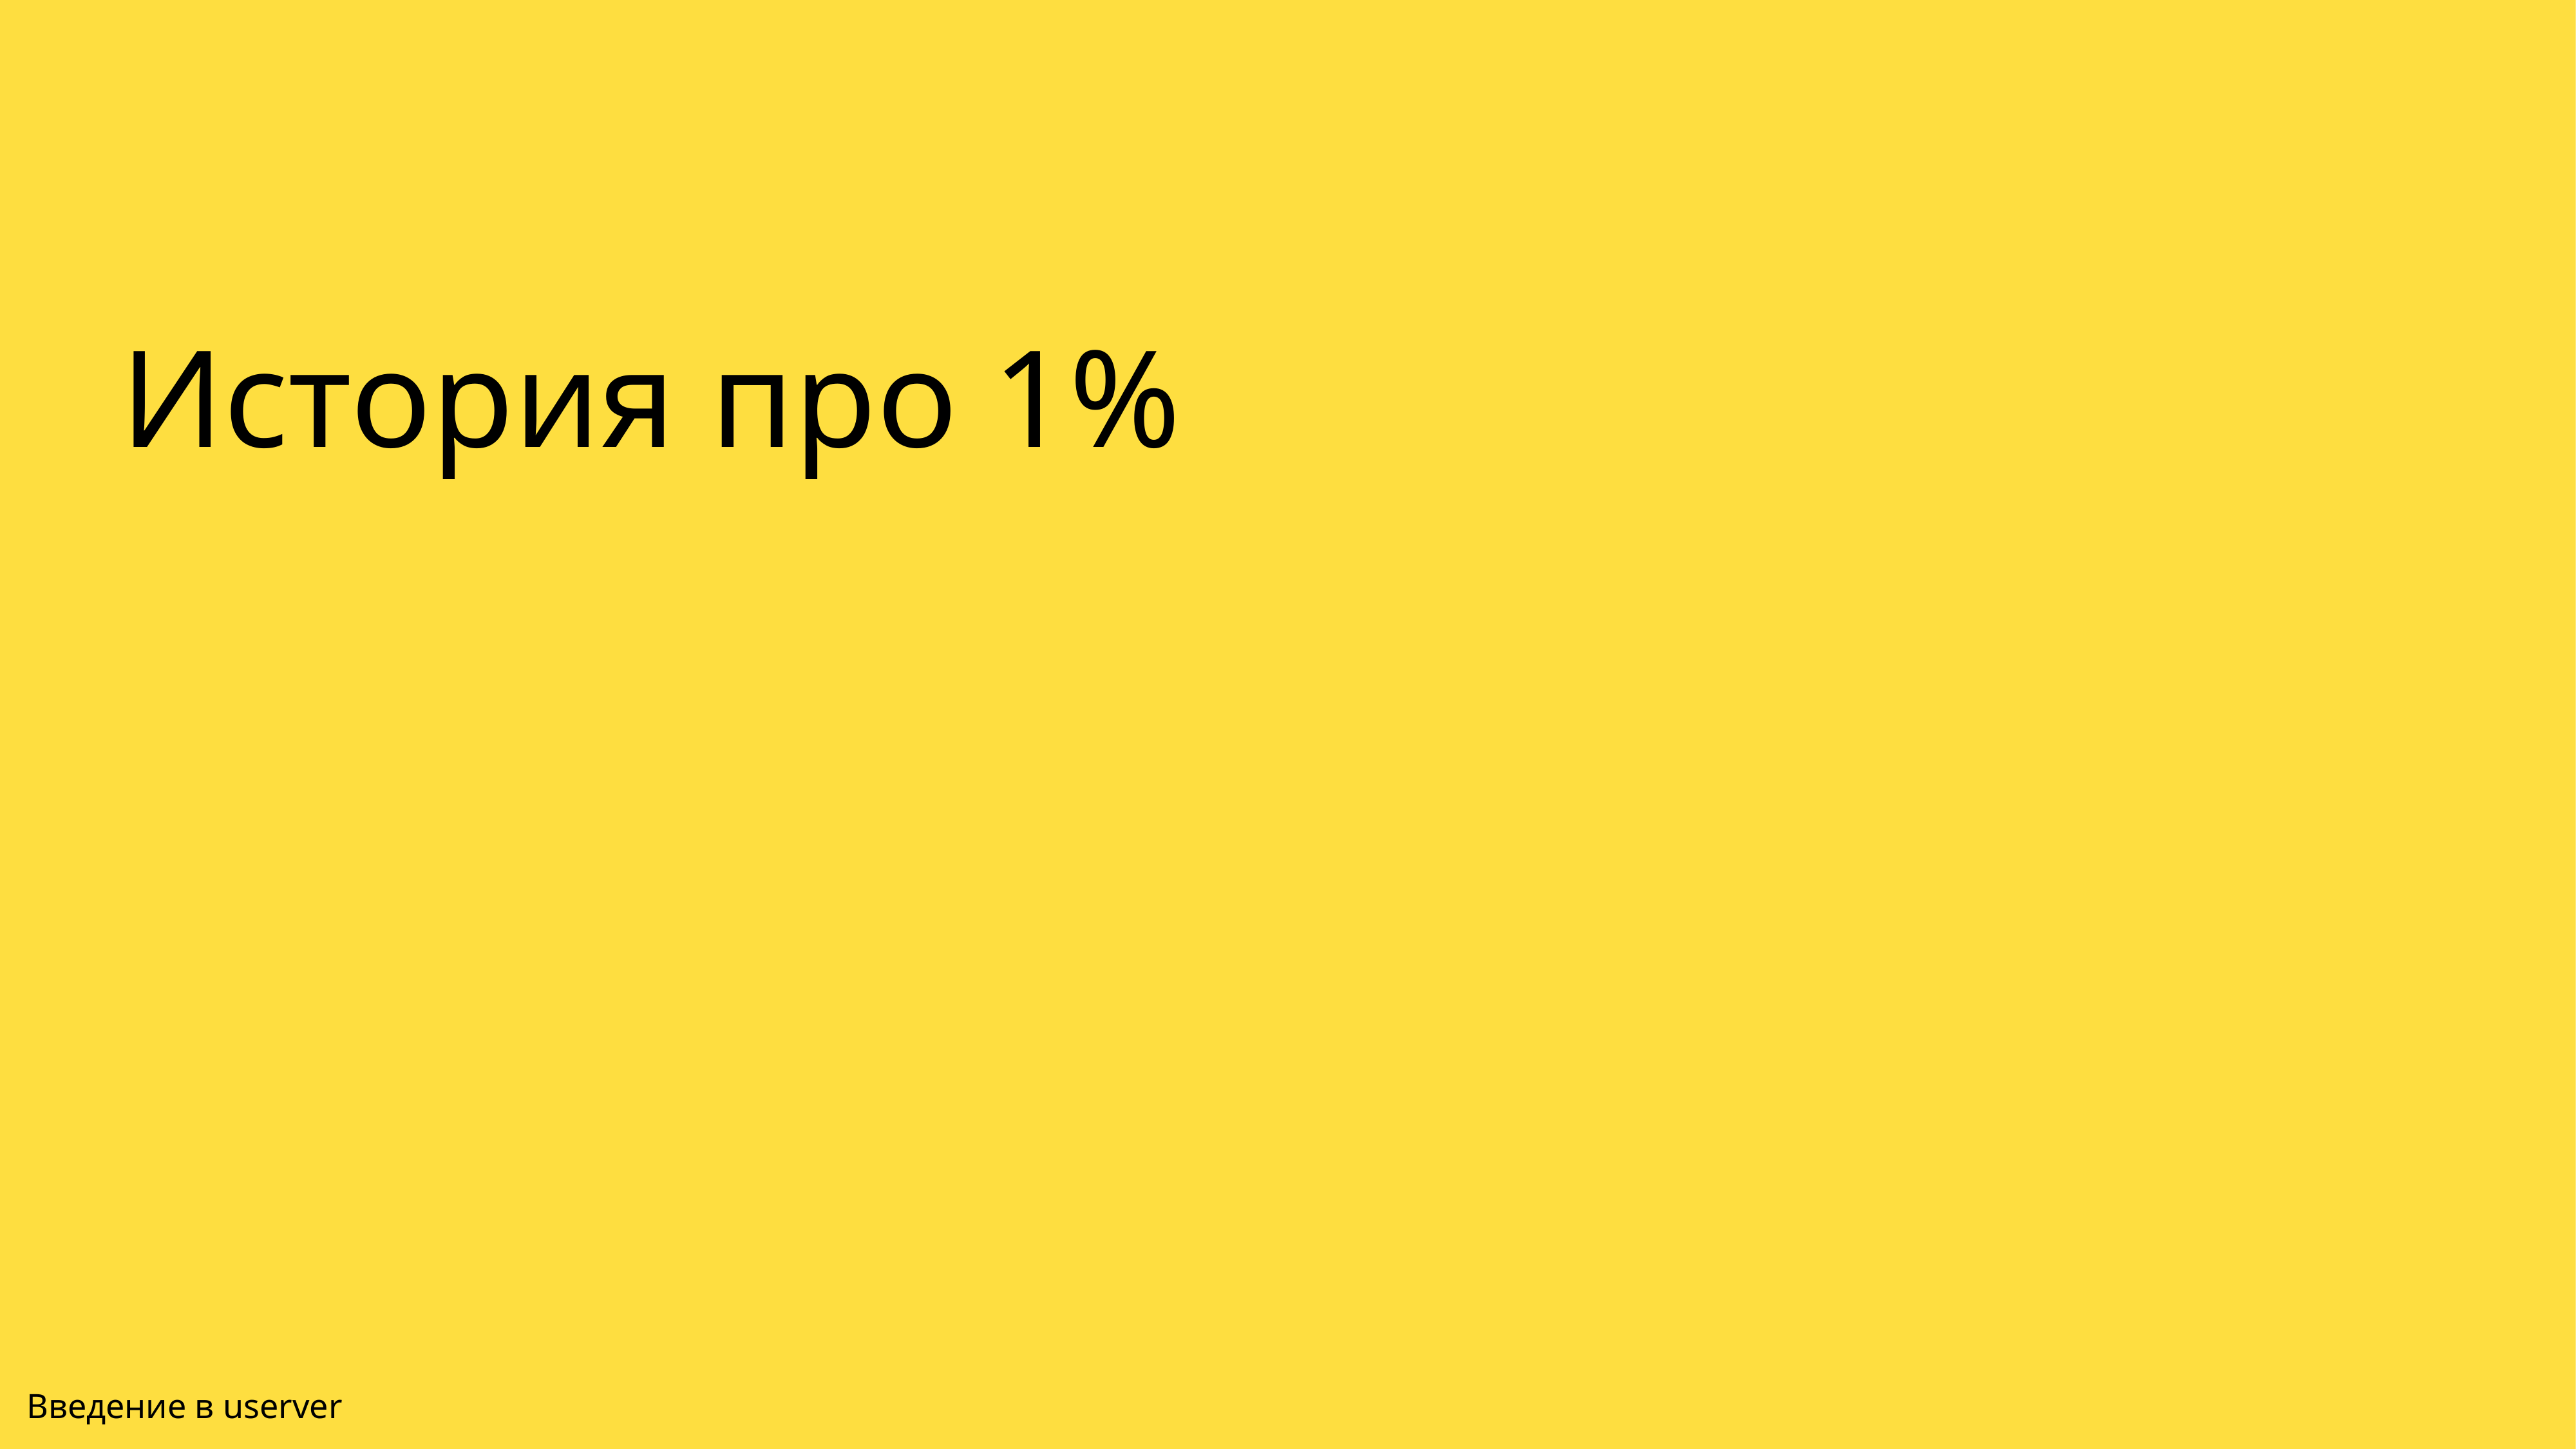

# История про 1%
Введение в userver